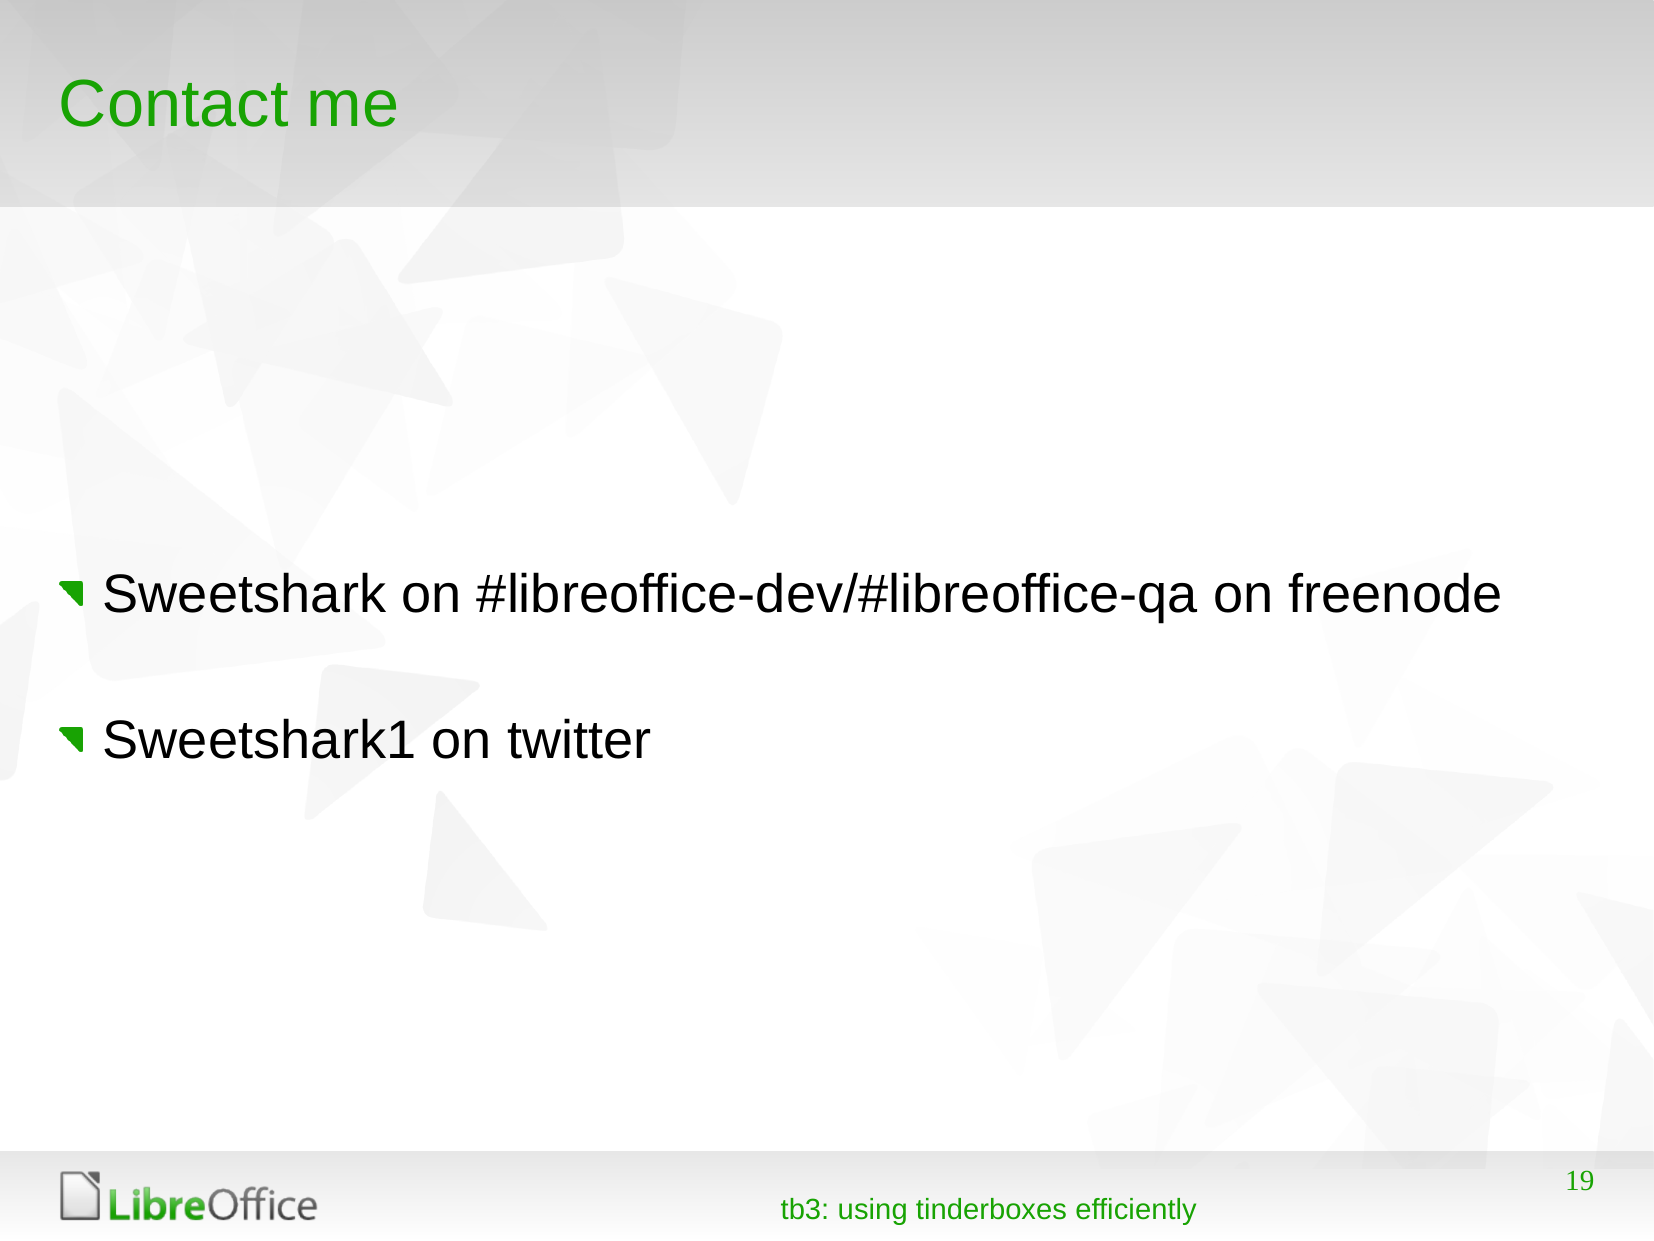

# Contact me
Sweetshark on #libreoffice-dev/#libreoffice-qa on freenode
Sweetshark1 on twitter
19